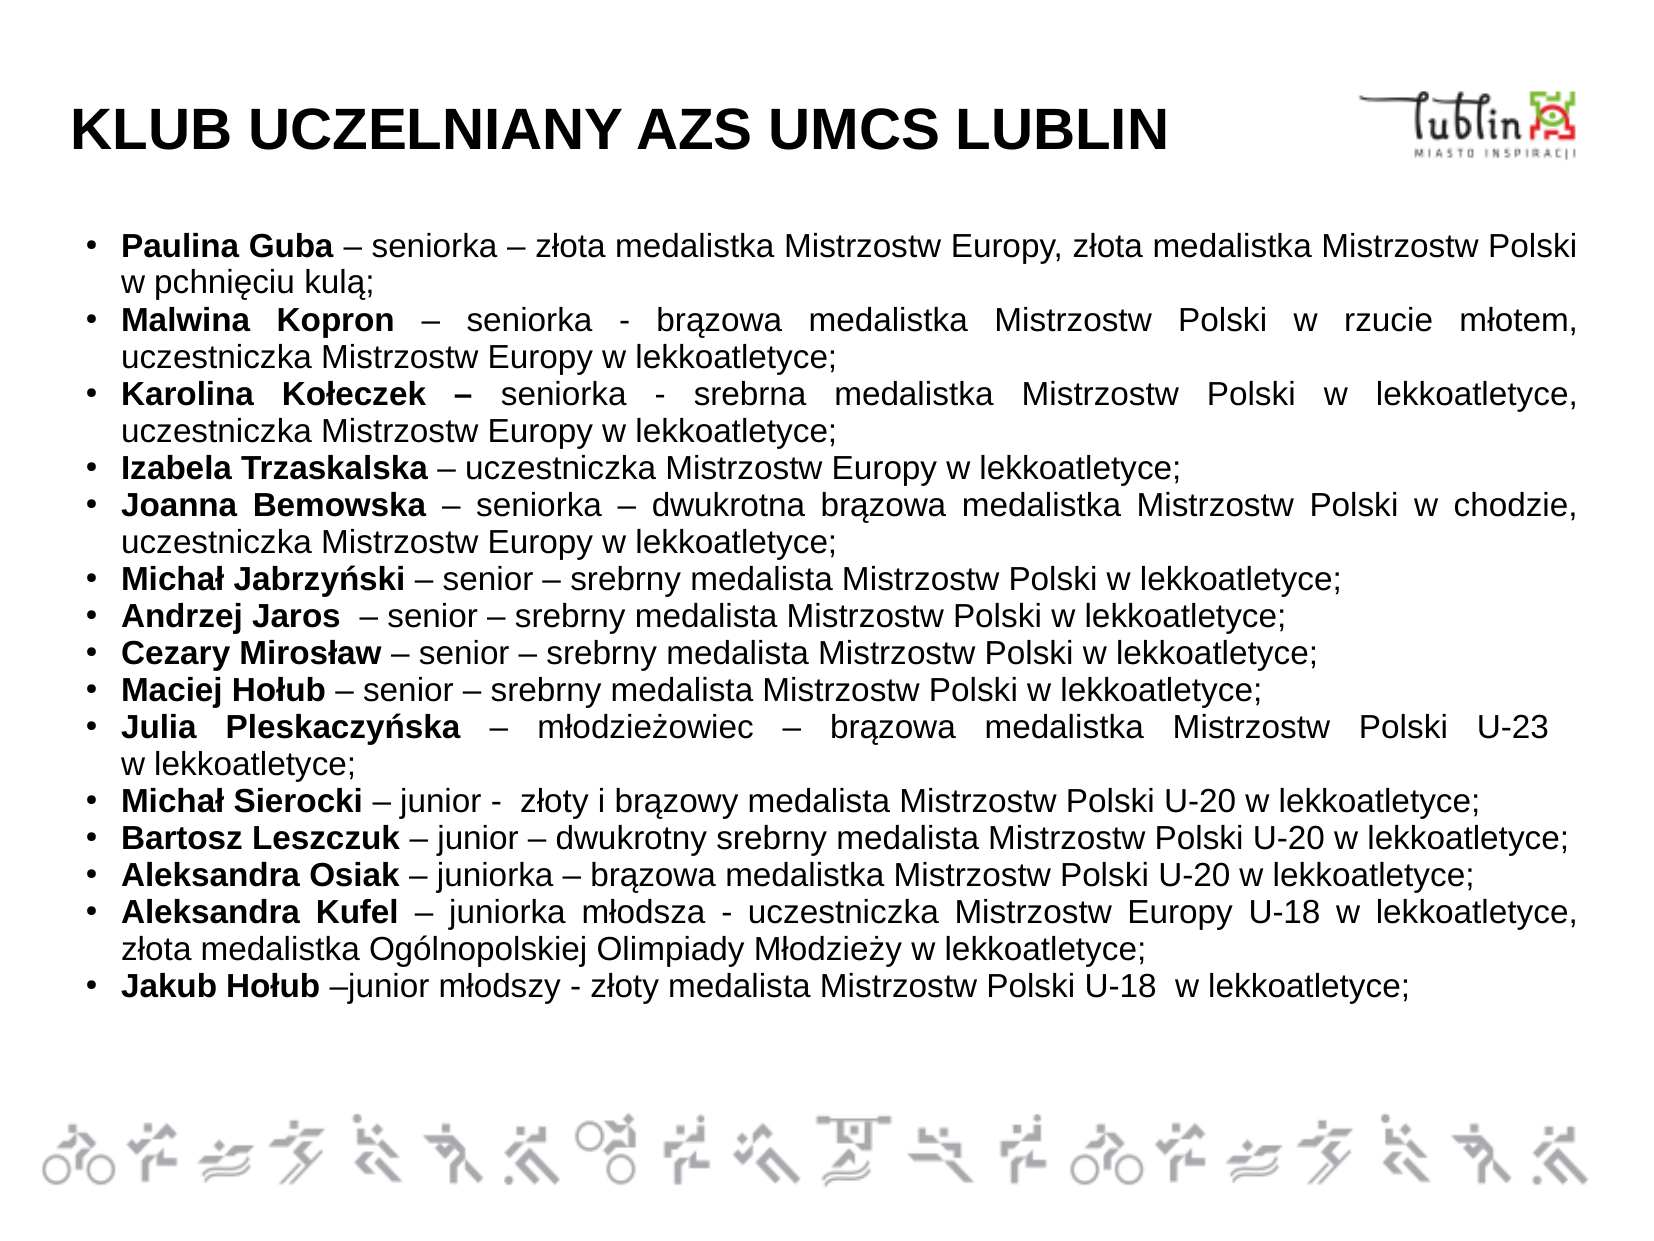

#
KLUB UCZELNIANY AZS UMCS LUBLIN
Paulina Guba – seniorka – złota medalistka Mistrzostw Europy, złota medalistka Mistrzostw Polski w pchnięciu kulą;
Malwina Kopron – seniorka - brązowa medalistka Mistrzostw Polski w rzucie młotem, uczestniczka Mistrzostw Europy w lekkoatletyce;
Karolina Kołeczek – seniorka - srebrna medalistka Mistrzostw Polski w lekkoatletyce, uczestniczka Mistrzostw Europy w lekkoatletyce;
Izabela Trzaskalska – uczestniczka Mistrzostw Europy w lekkoatletyce;
Joanna Bemowska – seniorka – dwukrotna brązowa medalistka Mistrzostw Polski w chodzie, uczestniczka Mistrzostw Europy w lekkoatletyce;
Michał Jabrzyński – senior – srebrny medalista Mistrzostw Polski w lekkoatletyce;
Andrzej Jaros – senior – srebrny medalista Mistrzostw Polski w lekkoatletyce;
Cezary Mirosław – senior – srebrny medalista Mistrzostw Polski w lekkoatletyce;
Maciej Hołub – senior – srebrny medalista Mistrzostw Polski w lekkoatletyce;
Julia Pleskaczyńska – młodzieżowiec – brązowa medalistka Mistrzostw Polski U-23
w lekkoatletyce;
Michał Sierocki – junior - złoty i brązowy medalista Mistrzostw Polski U-20 w lekkoatletyce;
Bartosz Leszczuk – junior – dwukrotny srebrny medalista Mistrzostw Polski U-20 w lekkoatletyce;
Aleksandra Osiak – juniorka – brązowa medalistka Mistrzostw Polski U-20 w lekkoatletyce;
Aleksandra Kufel – juniorka młodsza - uczestniczka Mistrzostw Europy U-18 w lekkoatletyce, złota medalistka Ogólnopolskiej Olimpiady Młodzieży w lekkoatletyce;
Jakub Hołub –junior młodszy - złoty medalista Mistrzostw Polski U-18 w lekkoatletyce;